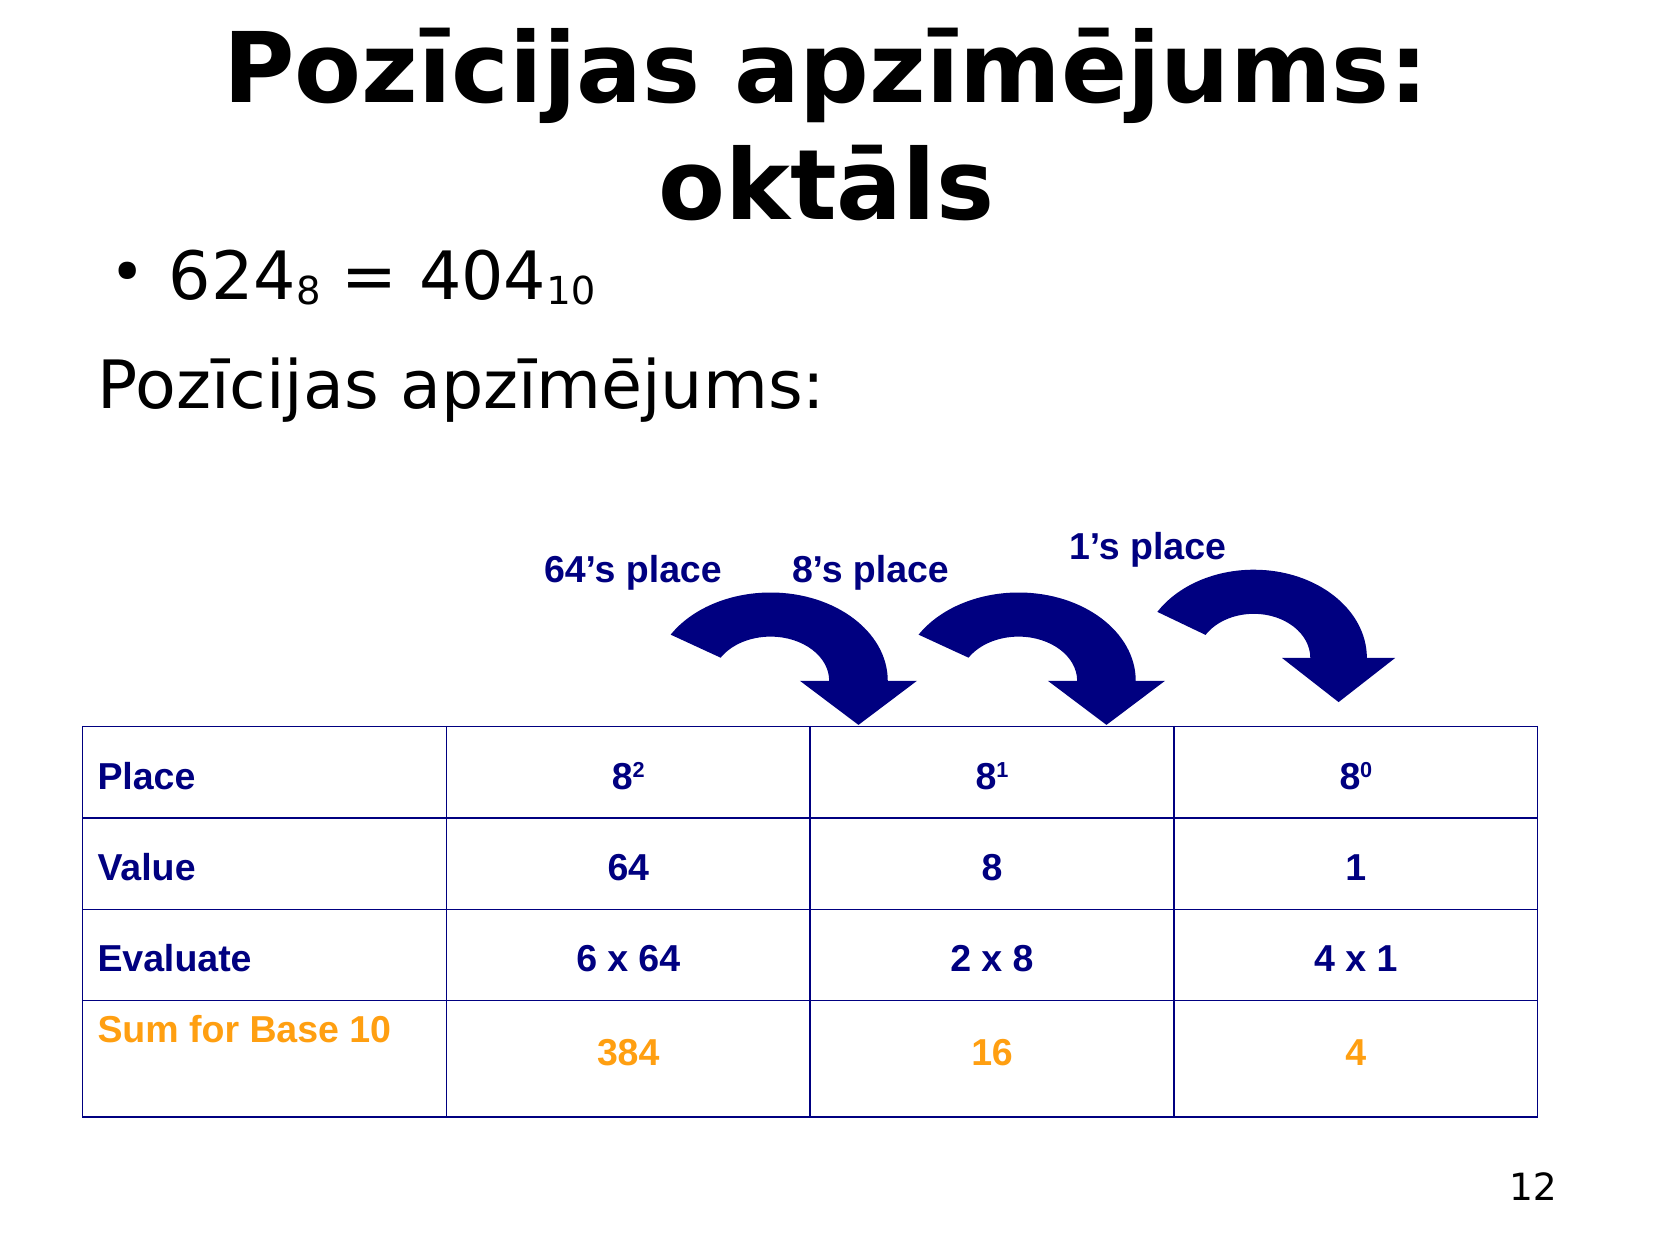

# Pozīcijas apzīmējums: oktāls
6248 = 40410
Pozīcijas apzīmējums:
1’s place
64’s place
8’s place
| Place | 82 | 81 | 80 |
| --- | --- | --- | --- |
| Value | 64 | 8 | 1 |
| Evaluate | 6 x 64 | 2 x 8 | 4 x 1 |
| Sum for Base 10 | 384 | 16 | 4 |